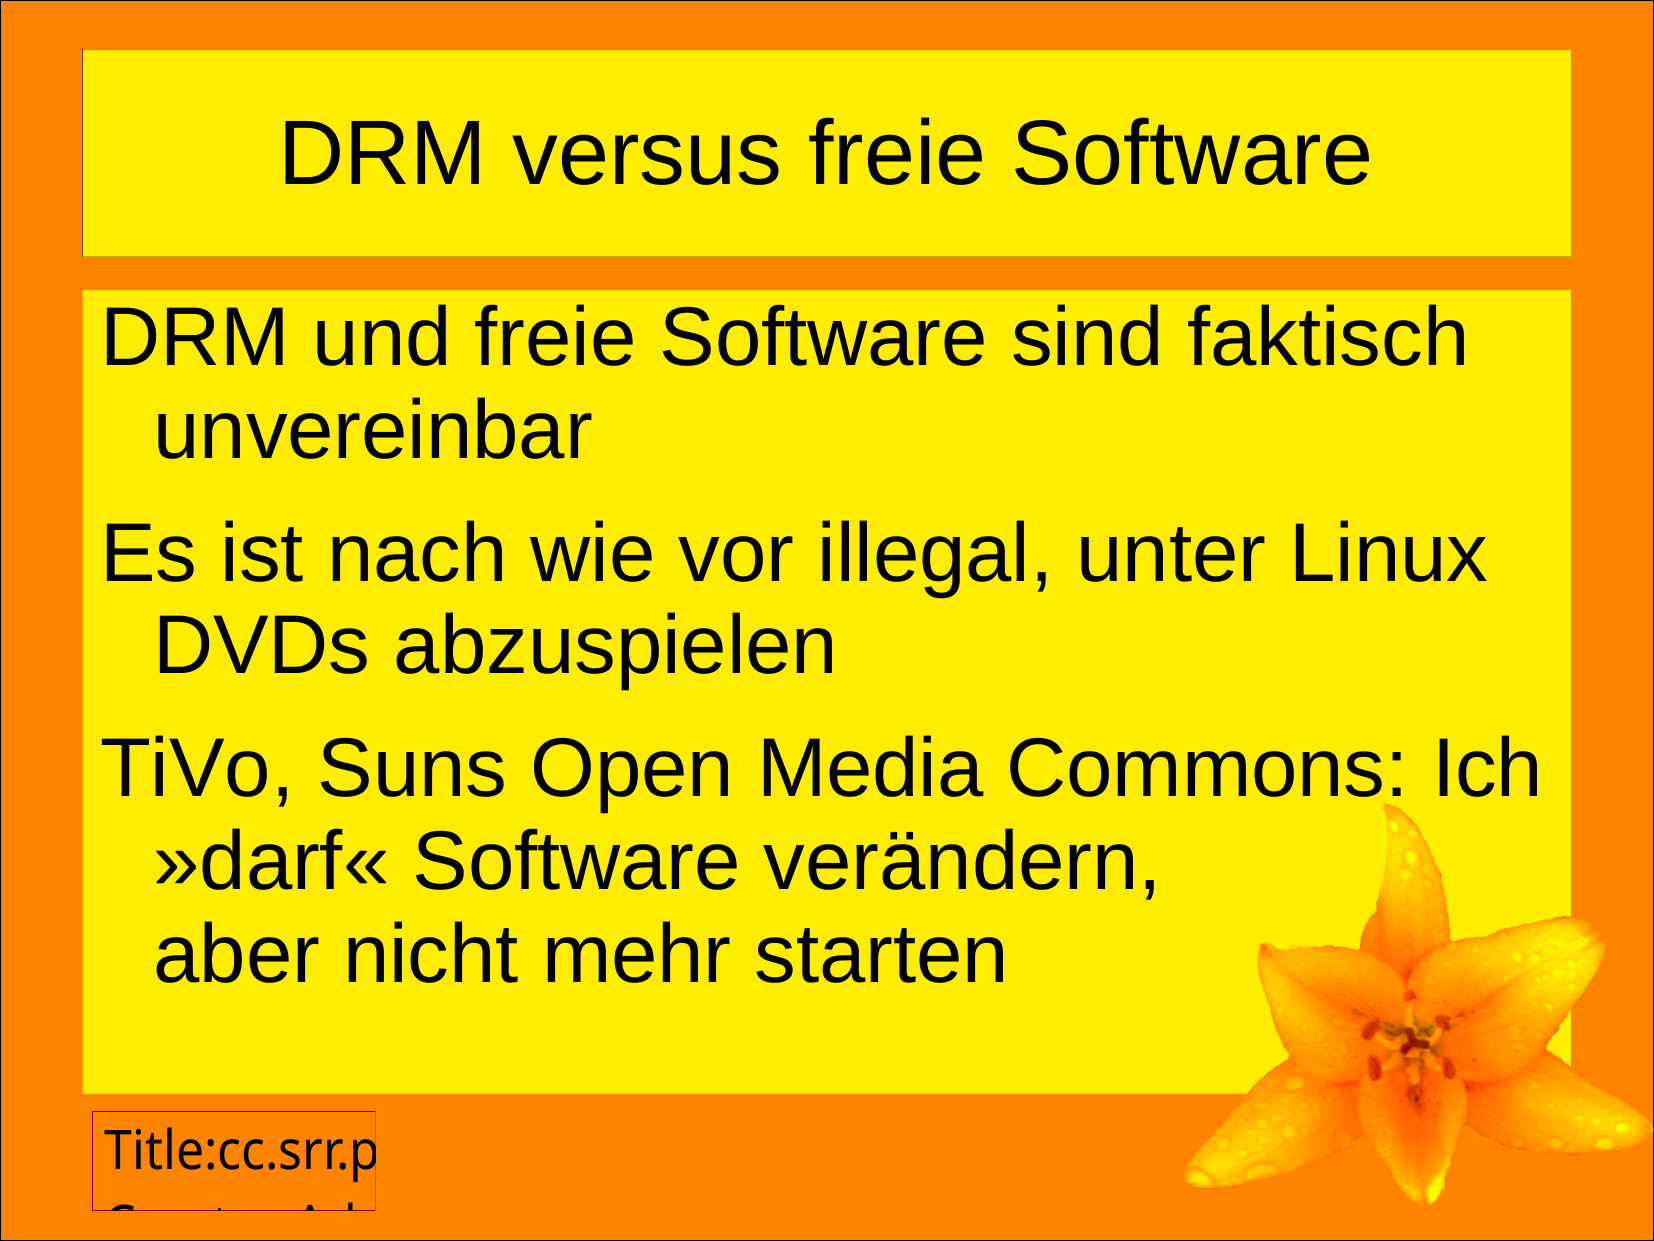

# DRM versus freie Software
DRM und freie Software sind faktisch unvereinbar
Es ist nach wie vor illegal, unter Linux DVDs abzuspielen
TiVo, Suns Open Media Commons: Ich »darf« Software verändern,
aber nicht mehr starten